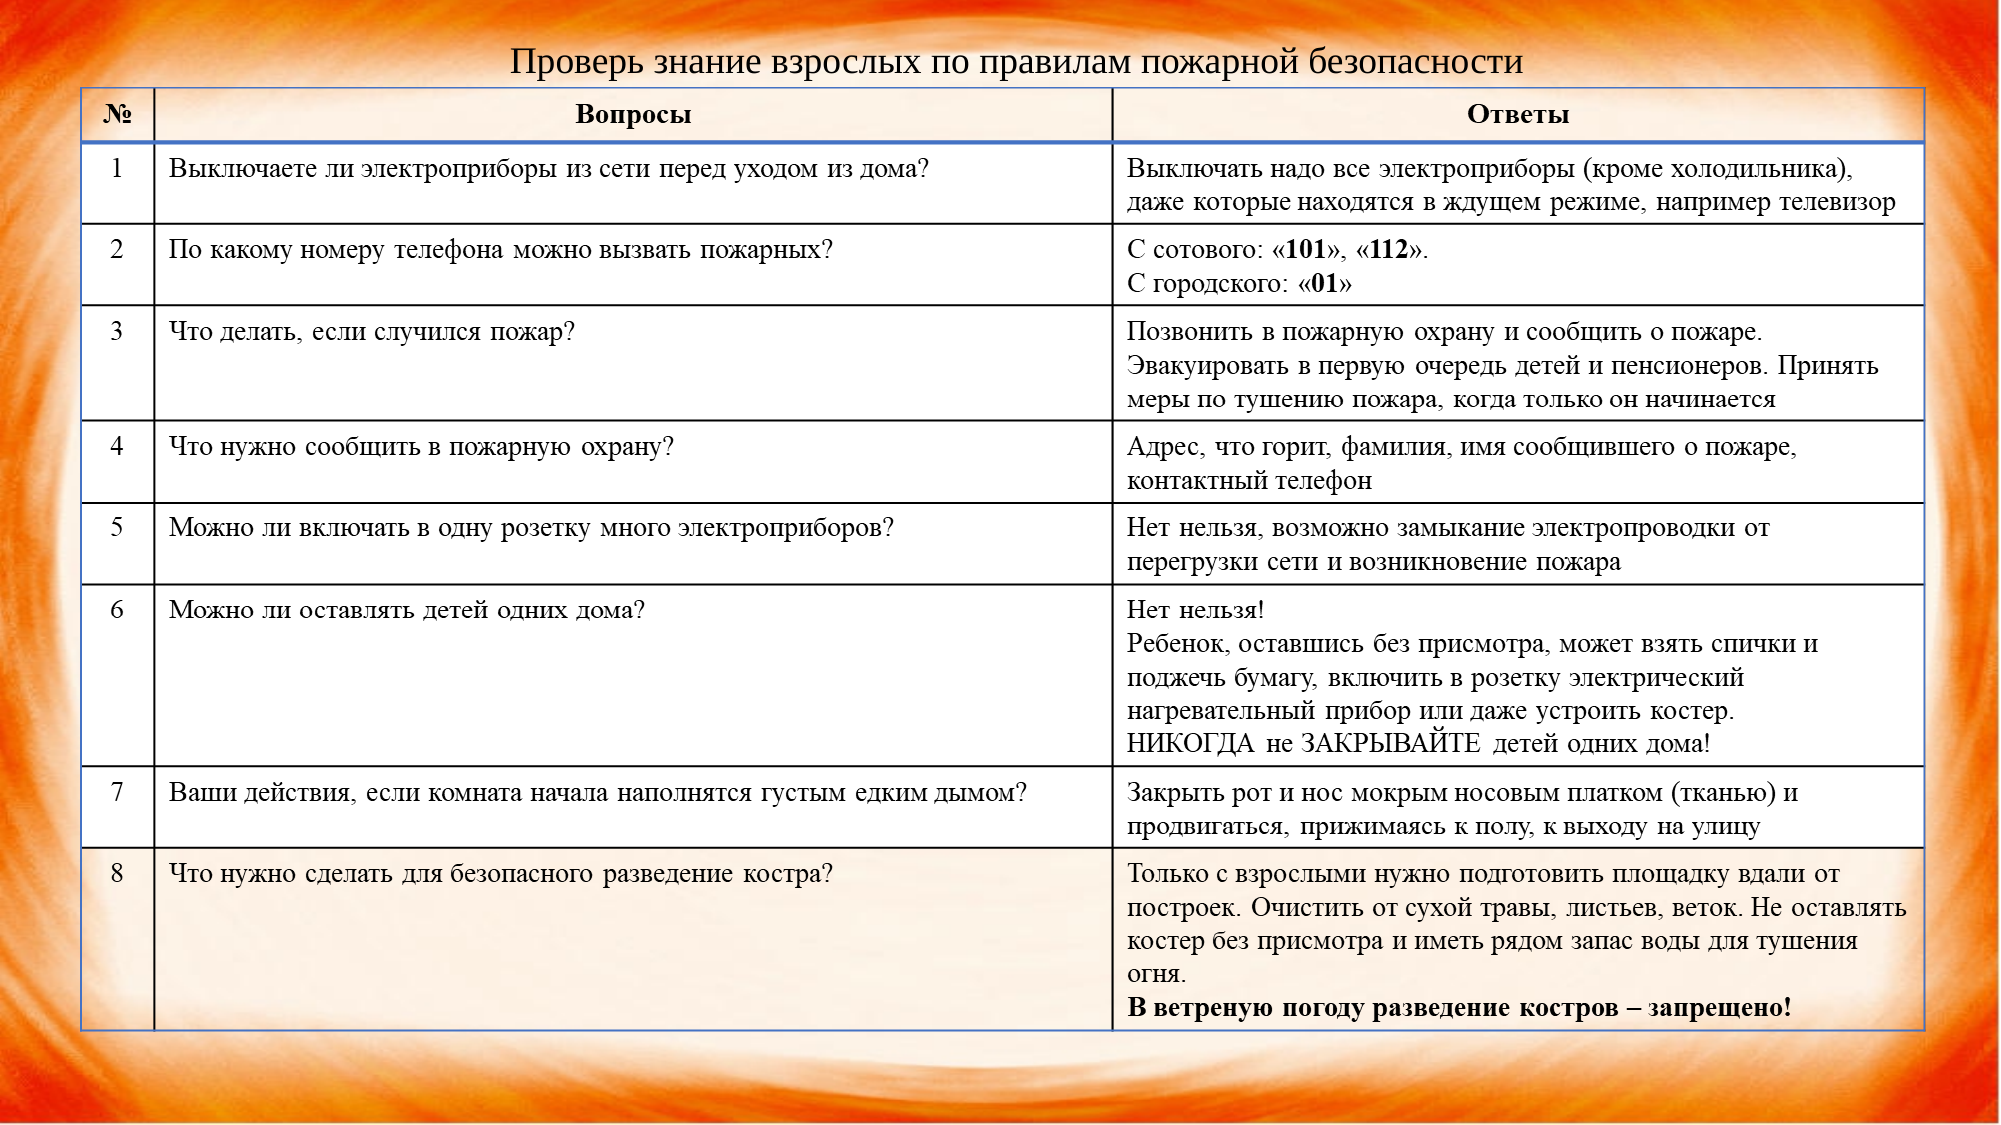

Проверь знание взрослых по правилам пожарной безопасности